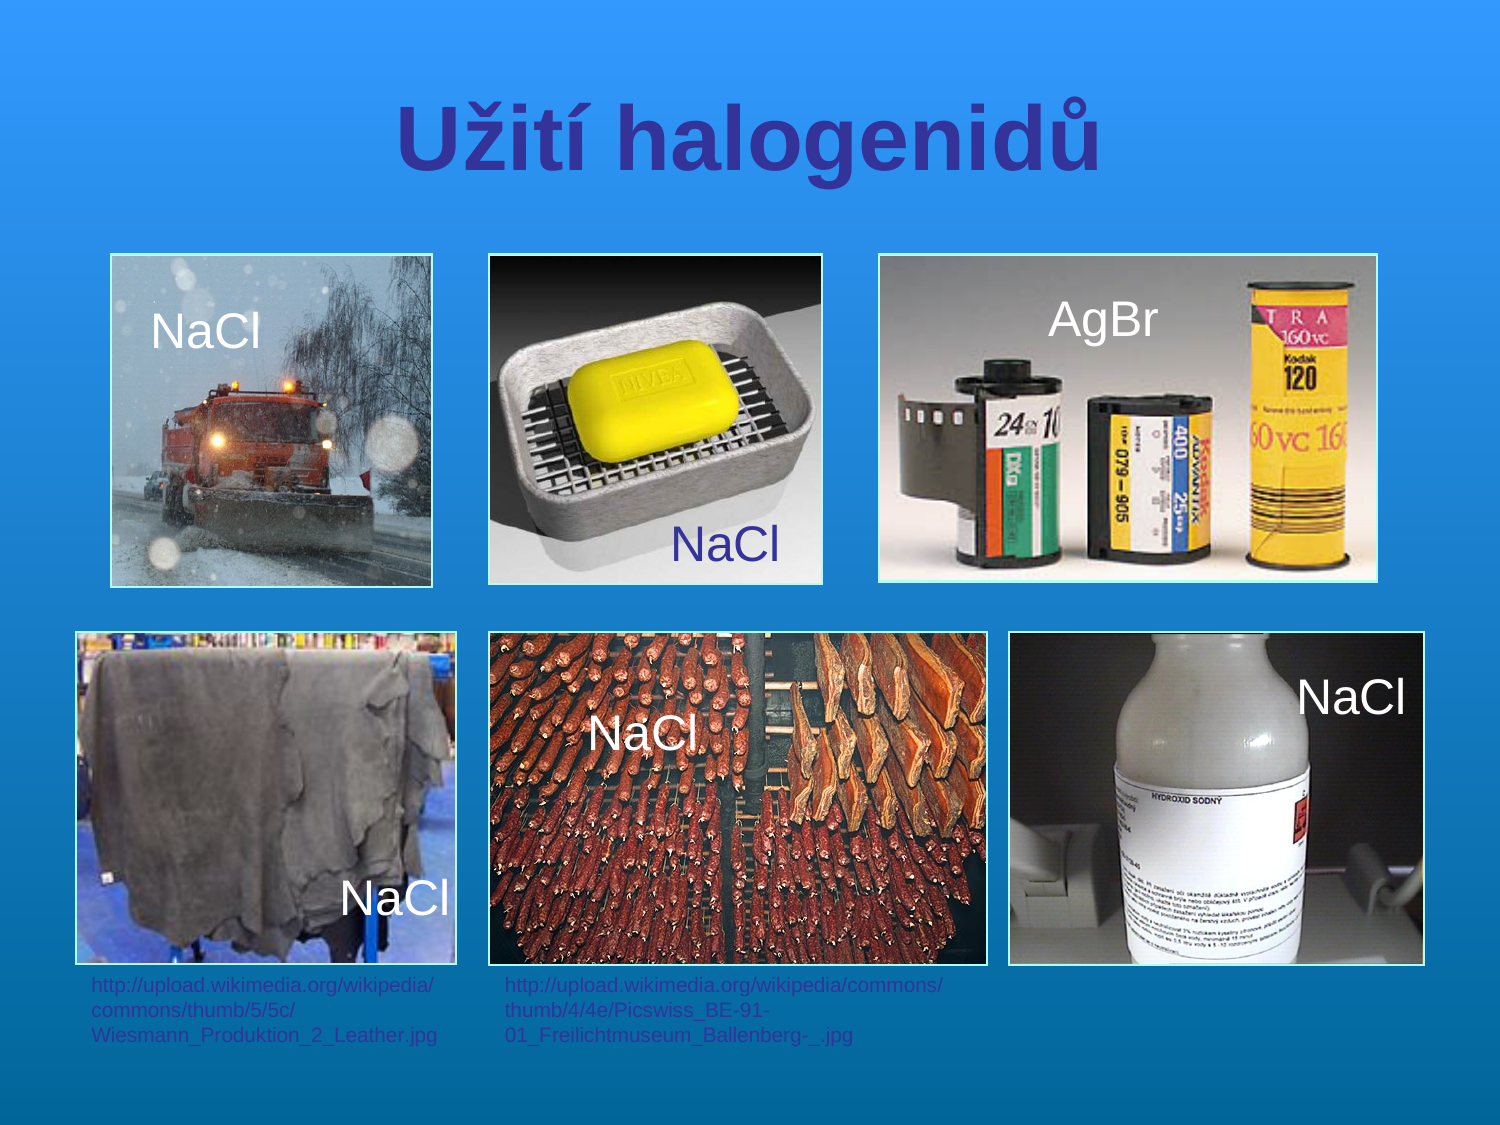

# Užití halogenidů
AgBr
NaCl
NaCl
NaCl
NaCl
NaCl
http://upload.wikimedia.org/wikipedia/commons/thumb/5/5c/Wiesmann_Produktion_2_Leather.jpg
http://upload.wikimedia.org/wikipedia/commons/thumb/4/4e/Picswiss_BE-91-01_Freilichtmuseum_Ballenberg-_.jpg